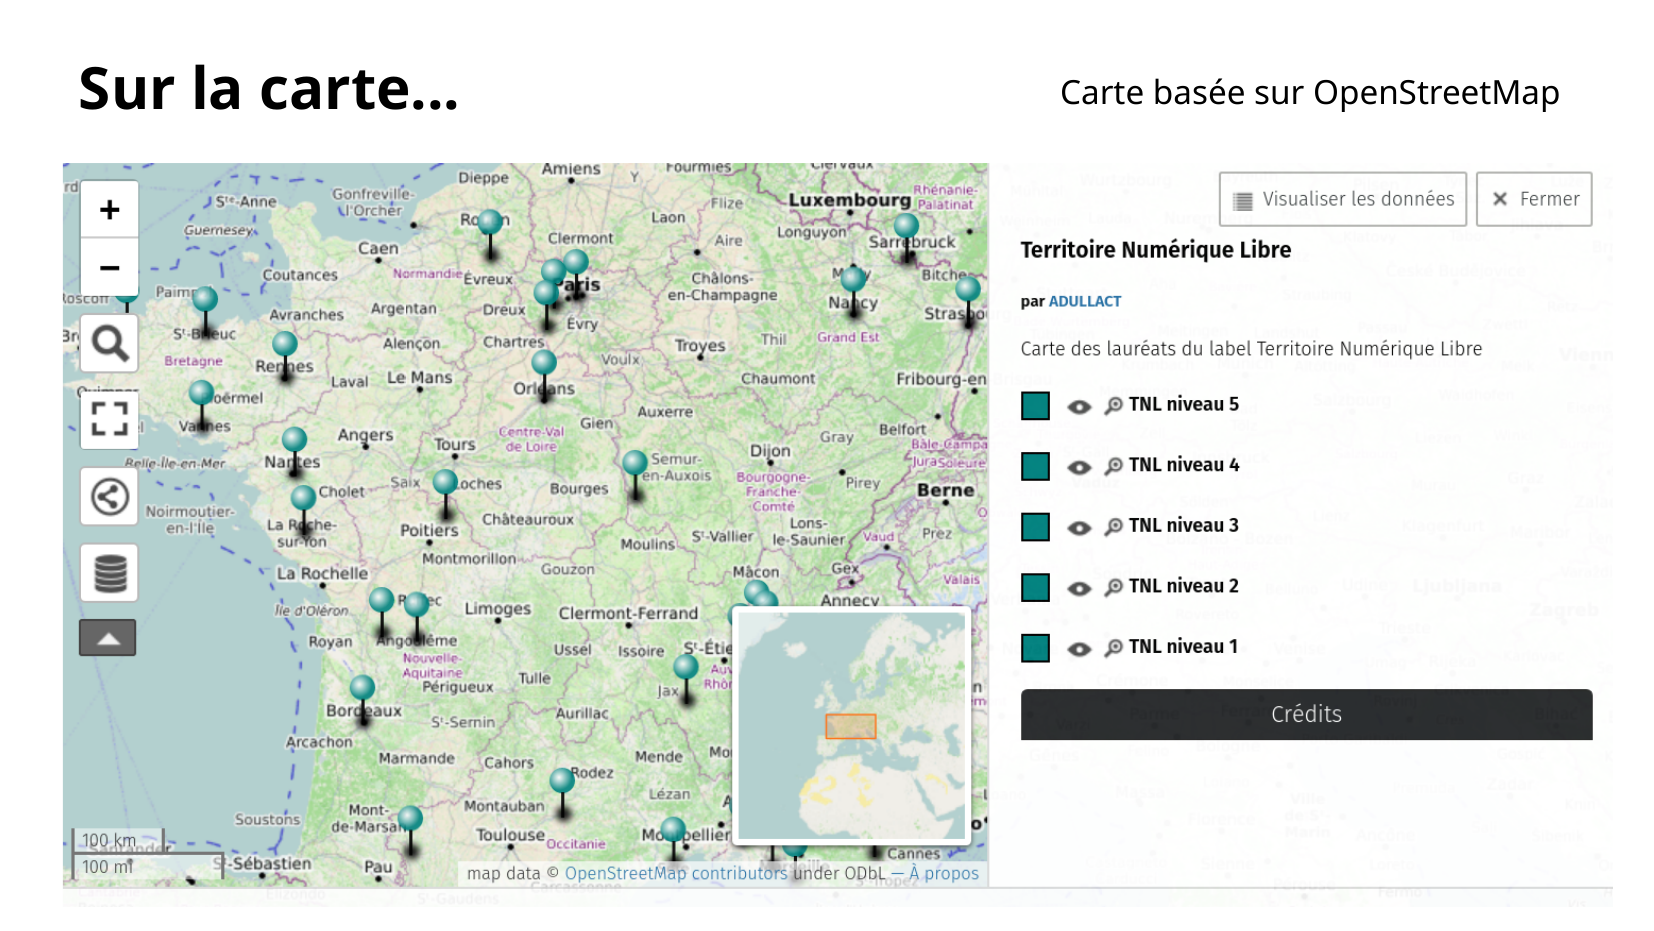

# Sur la carte...
Carte basée sur OpenStreetMap
2016
16